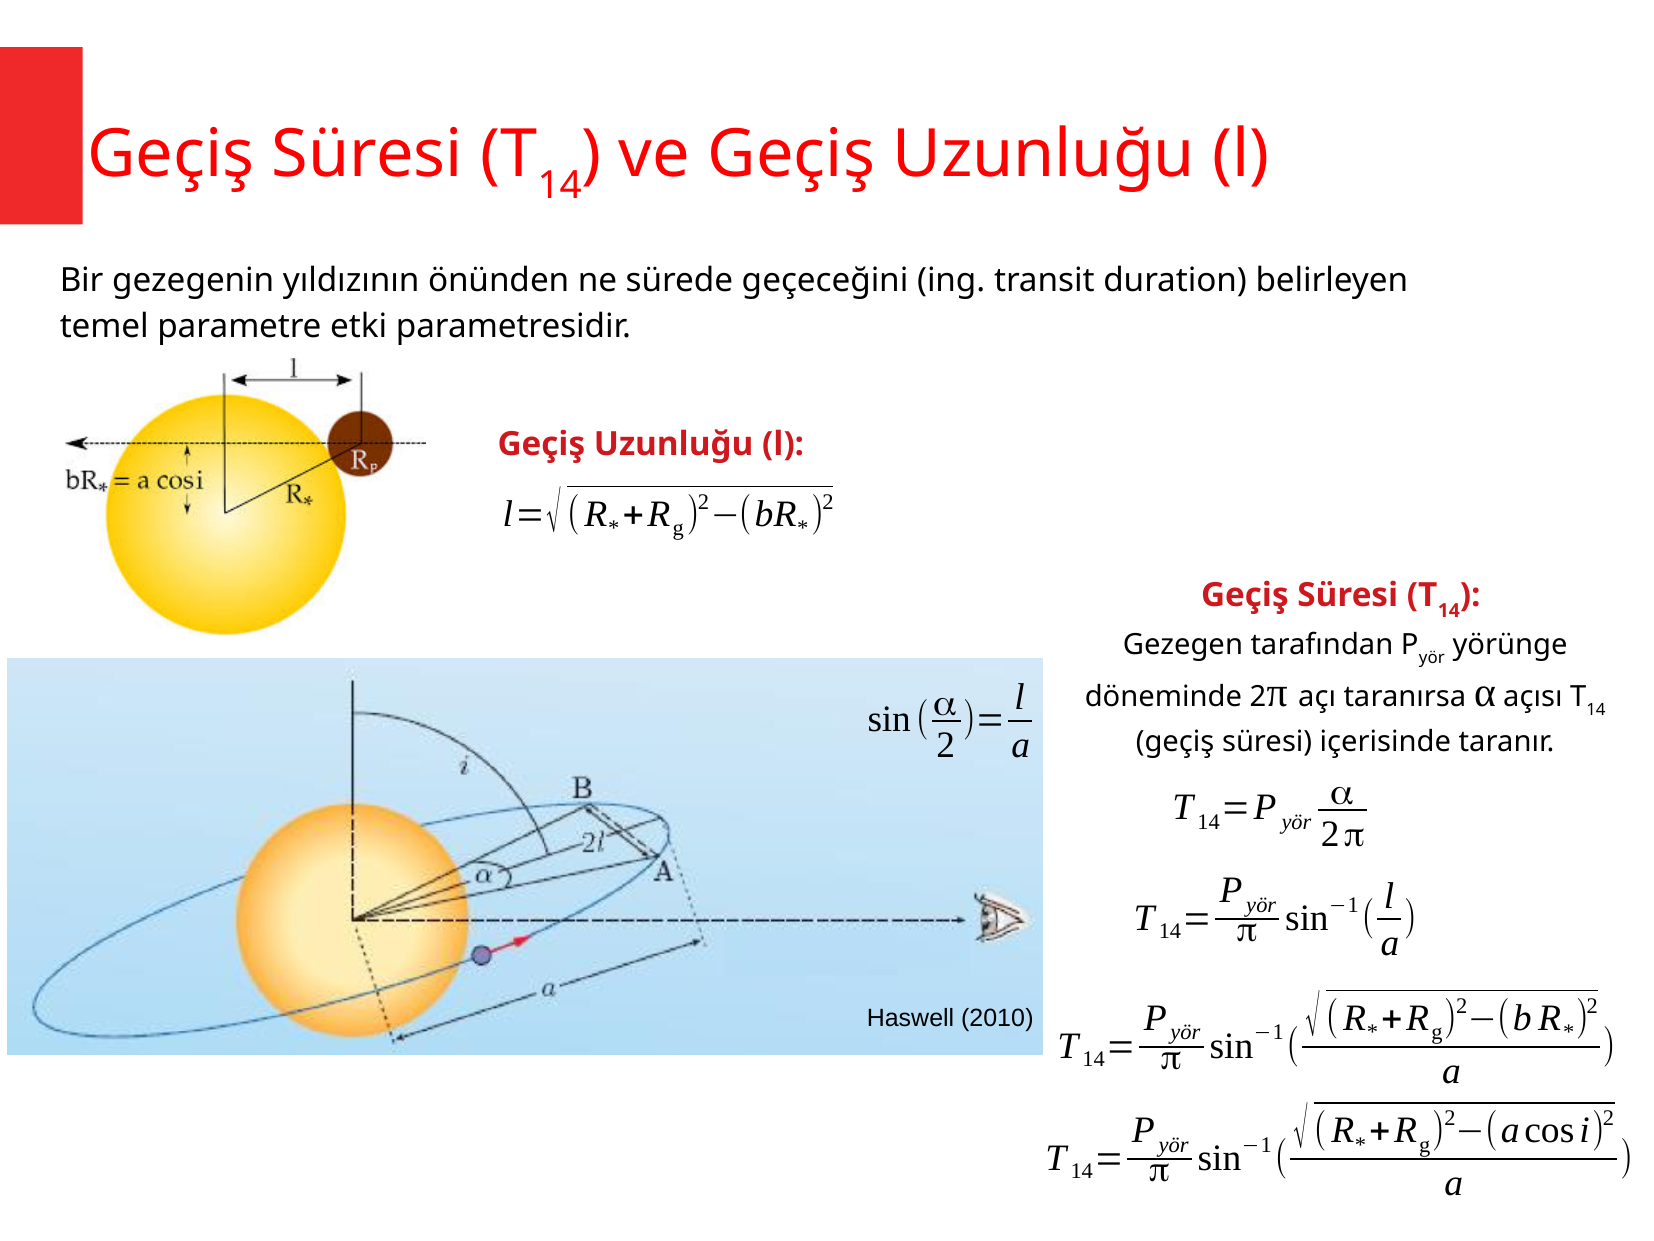

# Geçiş Süresi (T14) ve Geçiş Uzunluğu (l)
Bir gezegenin yıldızının önünden ne sürede geçeceğini (ing. transit duration) belirleyen temel parametre etki parametresidir.
Geçiş Uzunluğu (l):
Geçiş Süresi (T14):
Gezegen tarafından Pyör yörünge döneminde 2π açı taranırsa α açısı T14 (geçiş süresi) içerisinde taranır.
Haswell (2010)